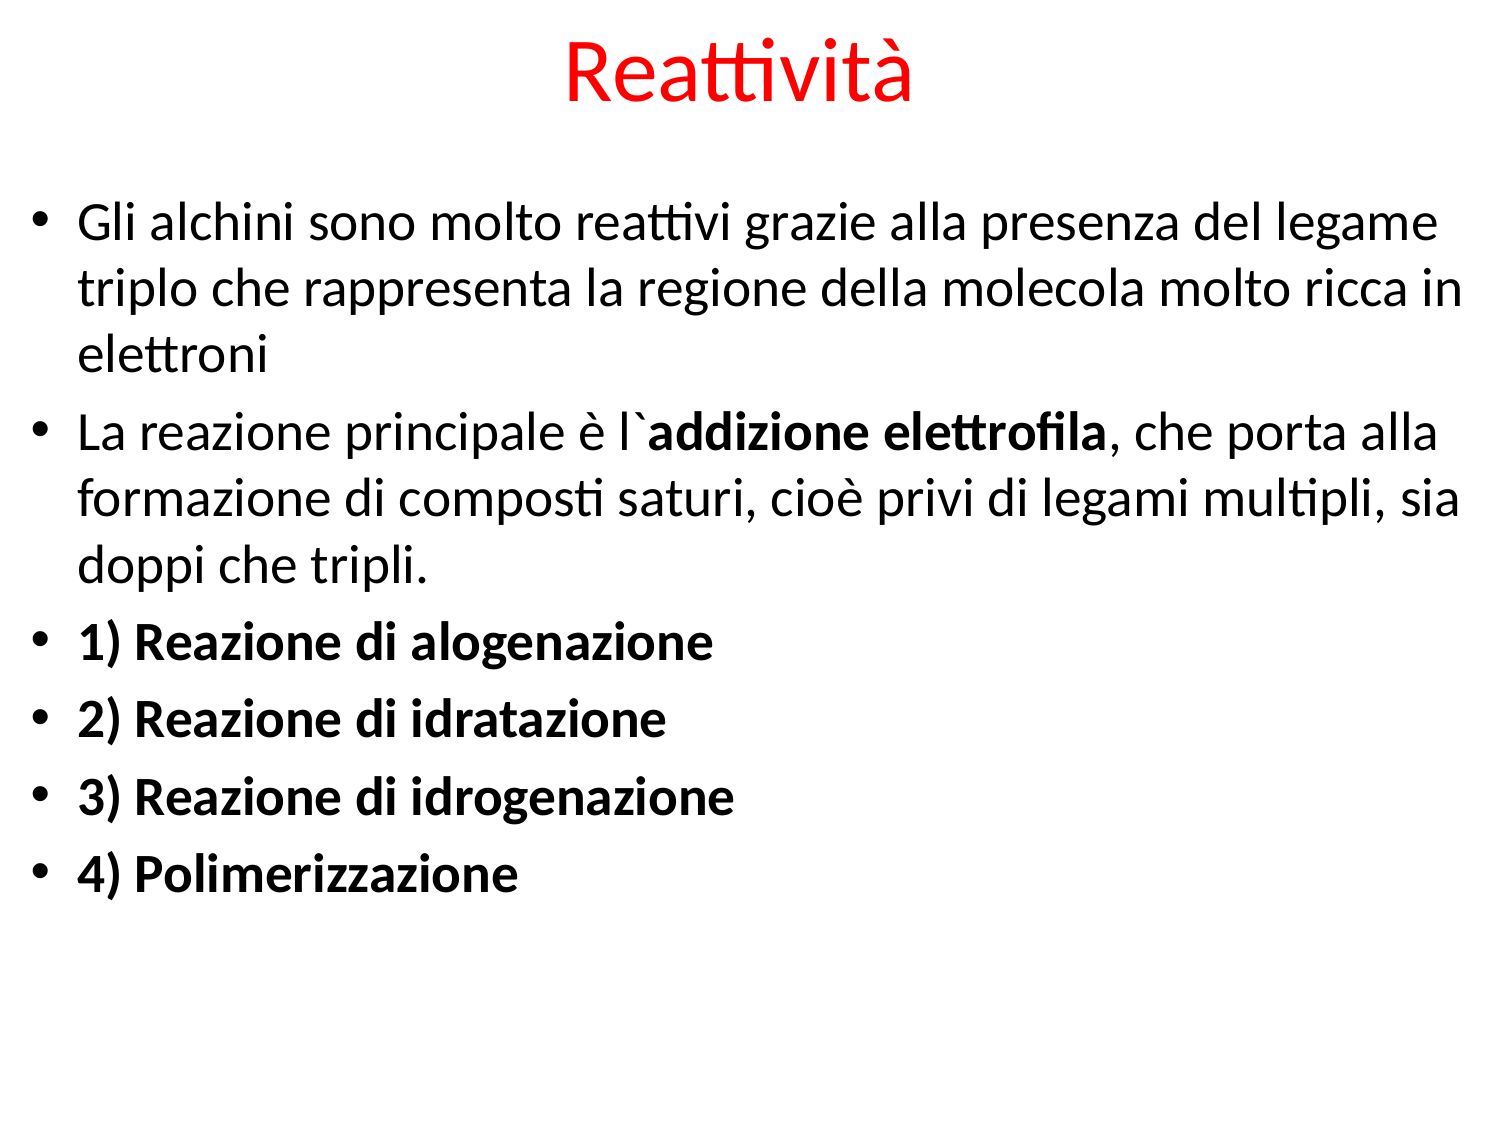

# Reattività
Gli alchini sono molto reattivi grazie alla presenza del legame triplo che rappresenta la regione della molecola molto ricca in elettroni
La reazione principale è l`addizione elettrofila, che porta alla formazione di composti saturi, cioè privi di legami multipli, sia doppi che tripli.
1) Reazione di alogenazione
2) Reazione di idratazione
3) Reazione di idrogenazione
4) Polimerizzazione